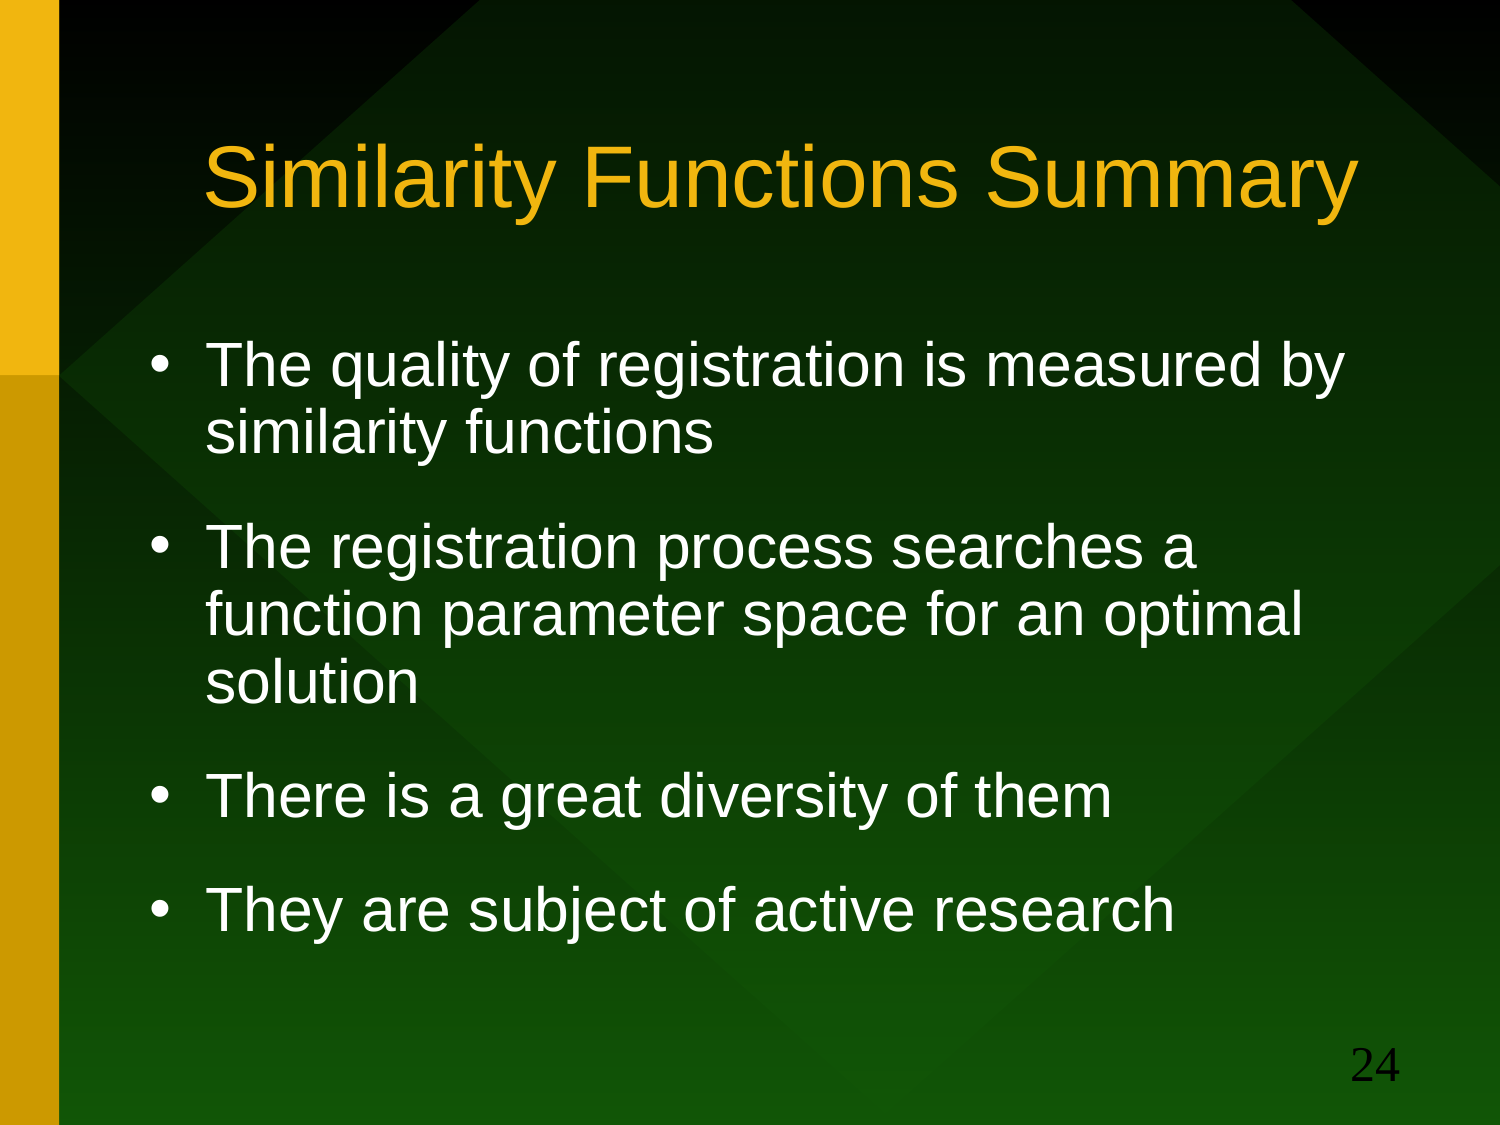

# Similarity Functions Summary
The quality of registration is measured by similarity functions
The registration process searches a function parameter space for an optimal solution
There is a great diversity of them
They are subject of active research
24